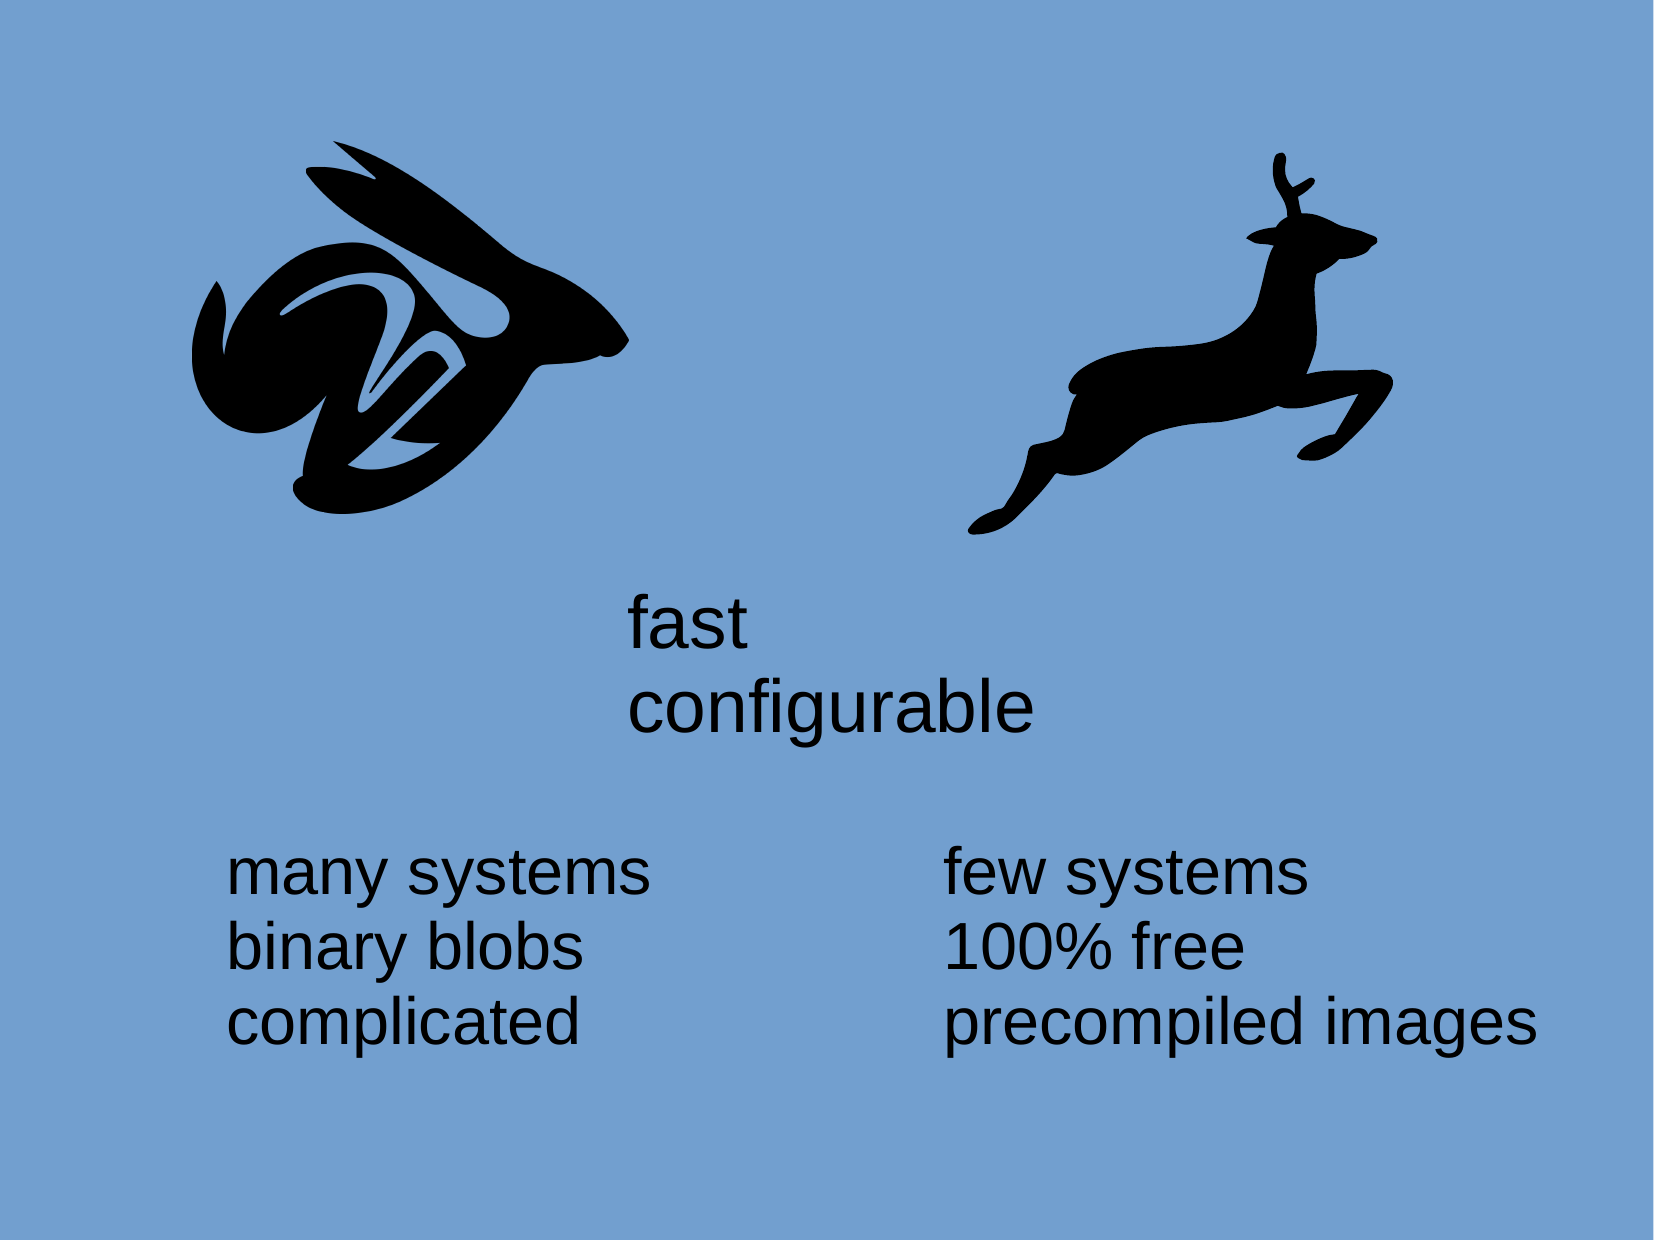

fast
configurable
many systems
binary blobs
complicated
few systems
100% free
precompiled images